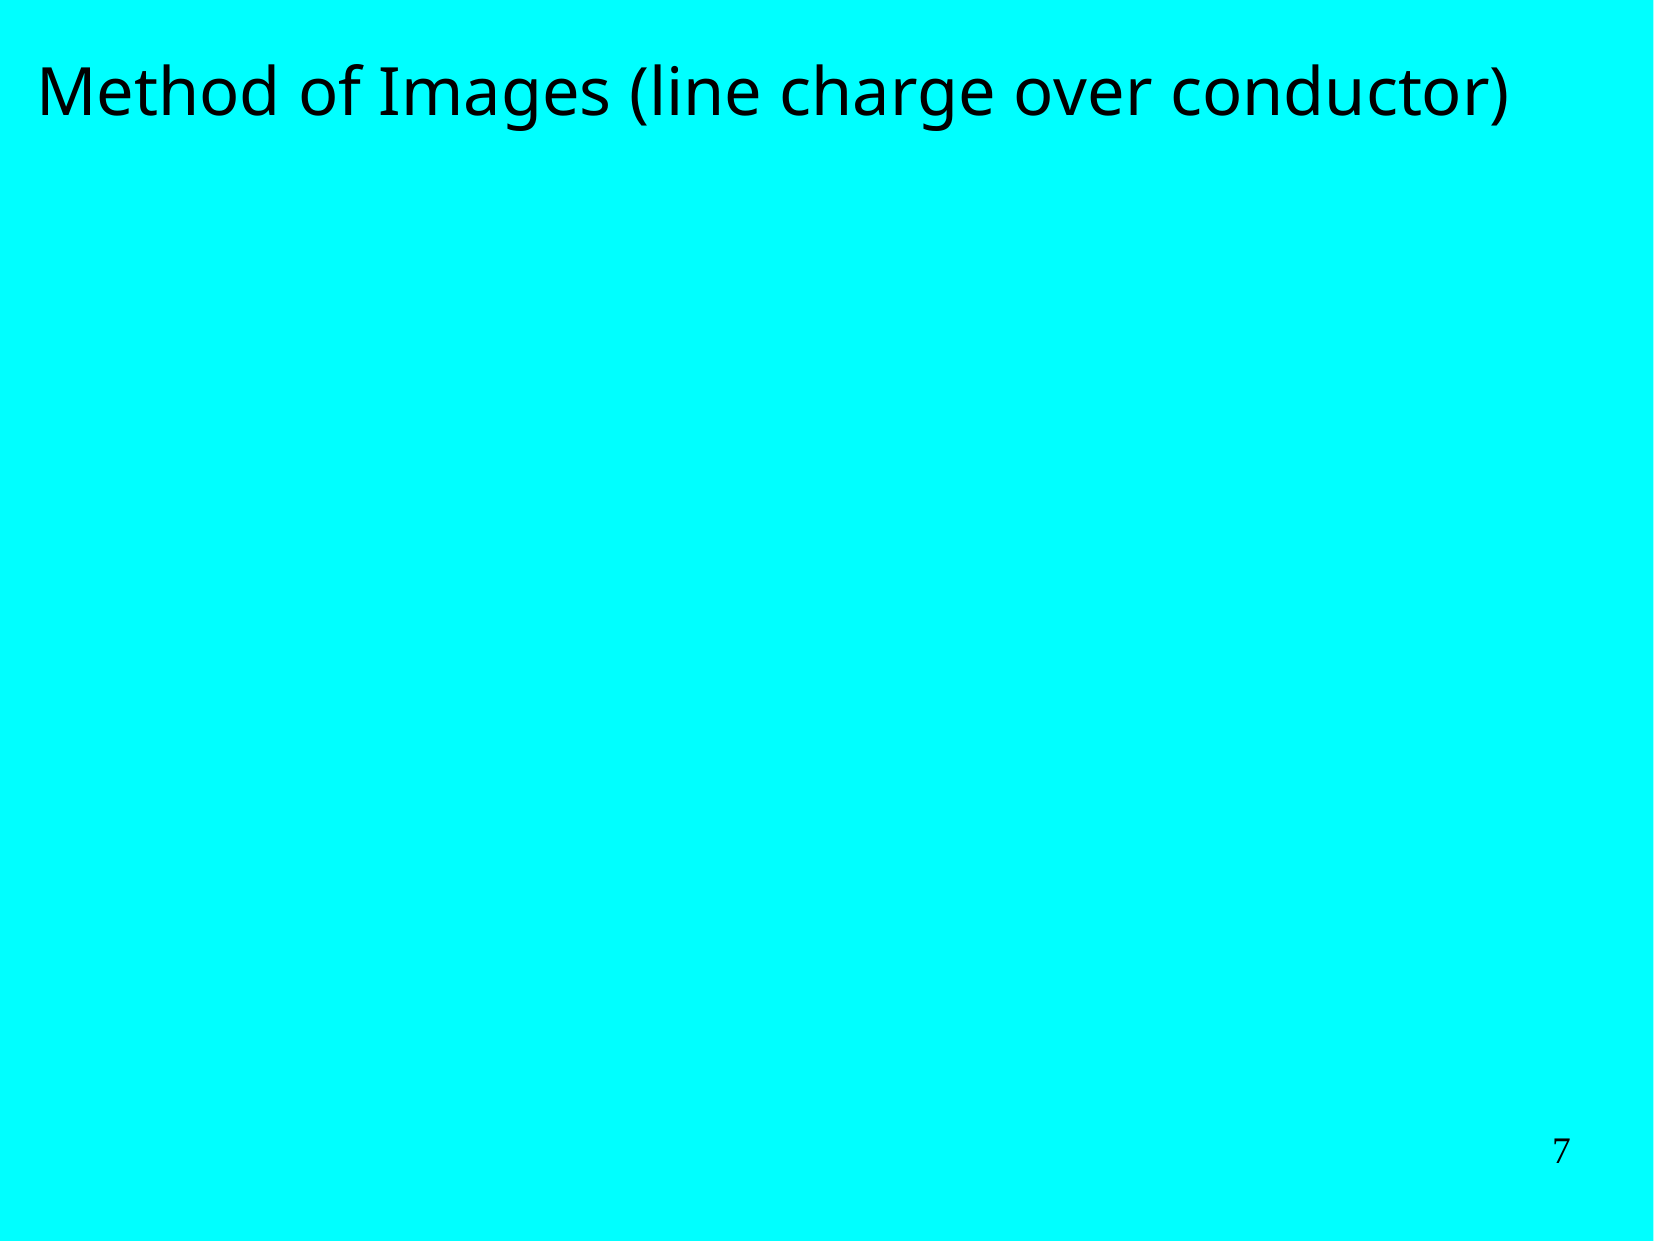

Method of Images (line charge over conductor)
7